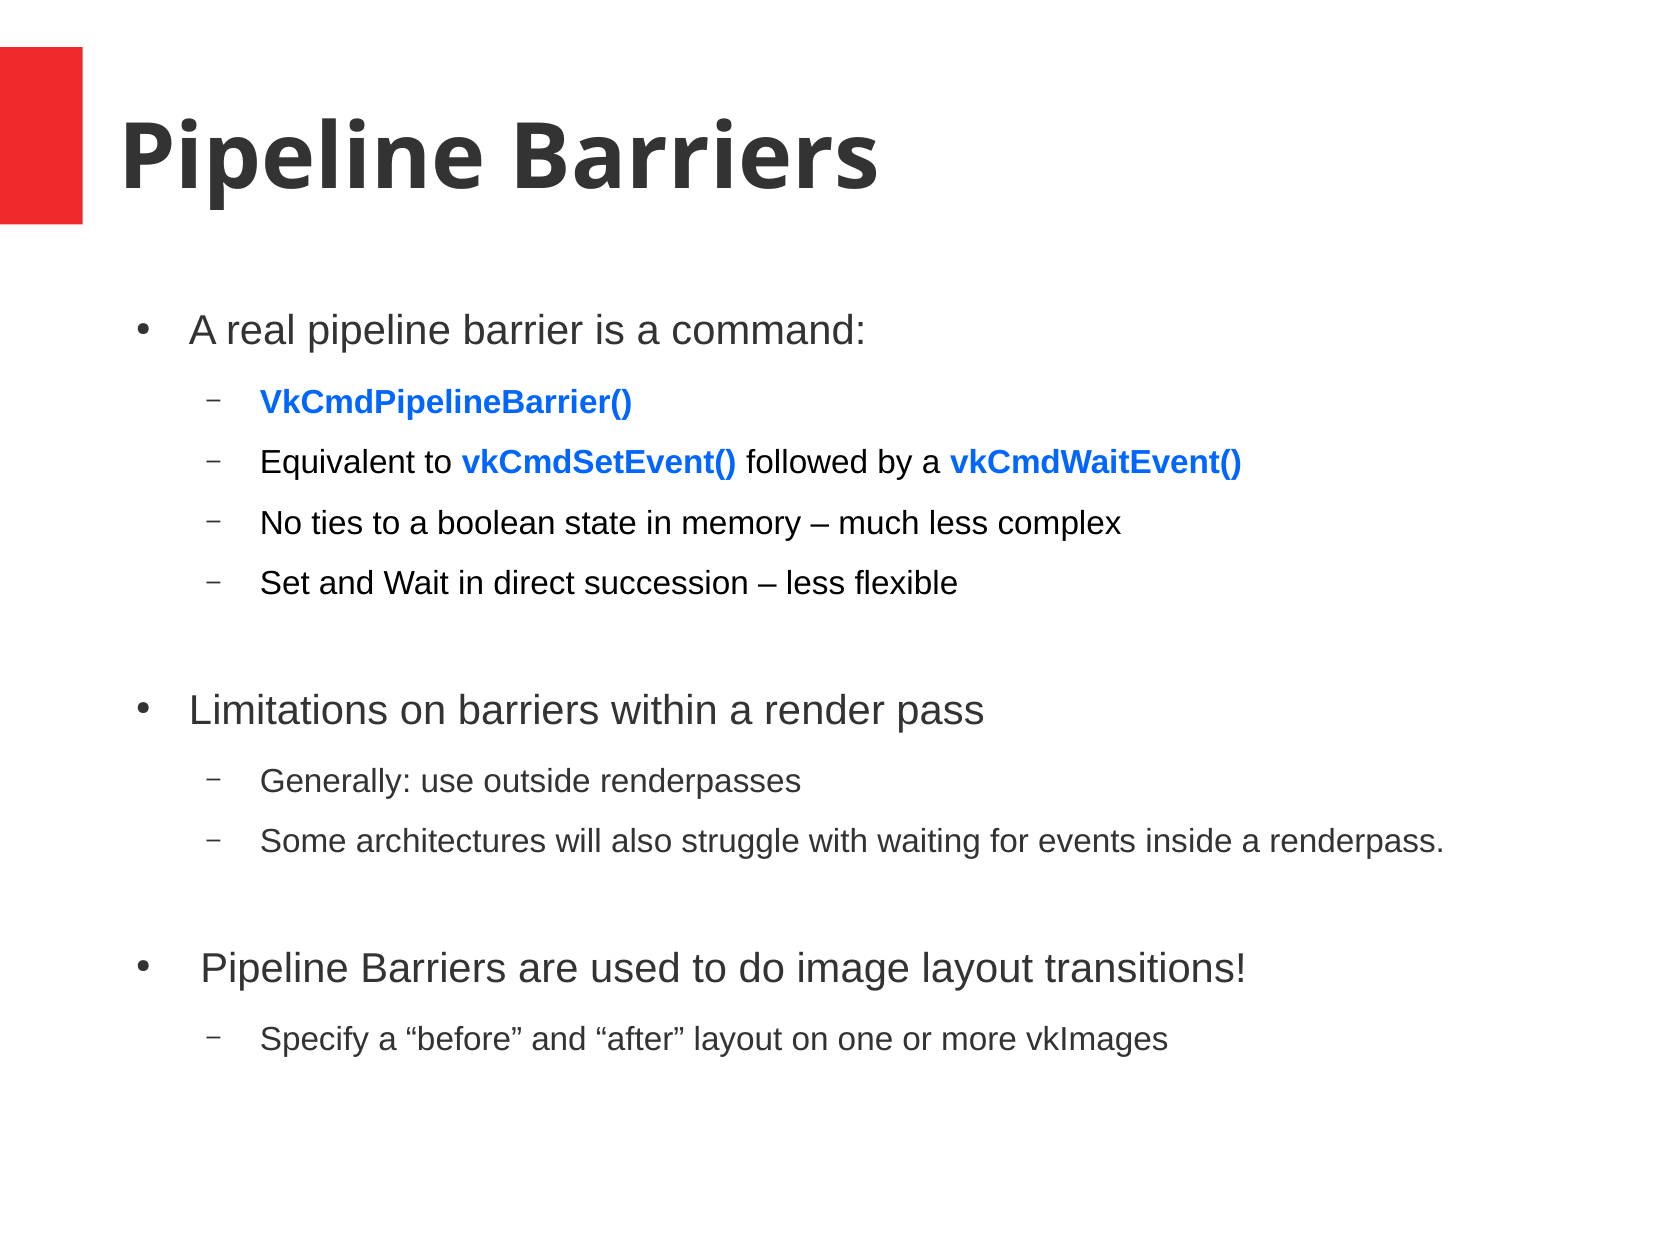

# Pipeline Barriers
A real pipeline barrier is a command:
VkCmdPipelineBarrier()
Equivalent to vkCmdSetEvent() followed by a vkCmdWaitEvent()
No ties to a boolean state in memory – much less complex
Set and Wait in direct succession – less flexible
Limitations on barriers within a render pass
Generally: use outside renderpasses
Some architectures will also struggle with waiting for events inside a renderpass.
 Pipeline Barriers are used to do image layout transitions!
Specify a “before” and “after” layout on one or more vkImages